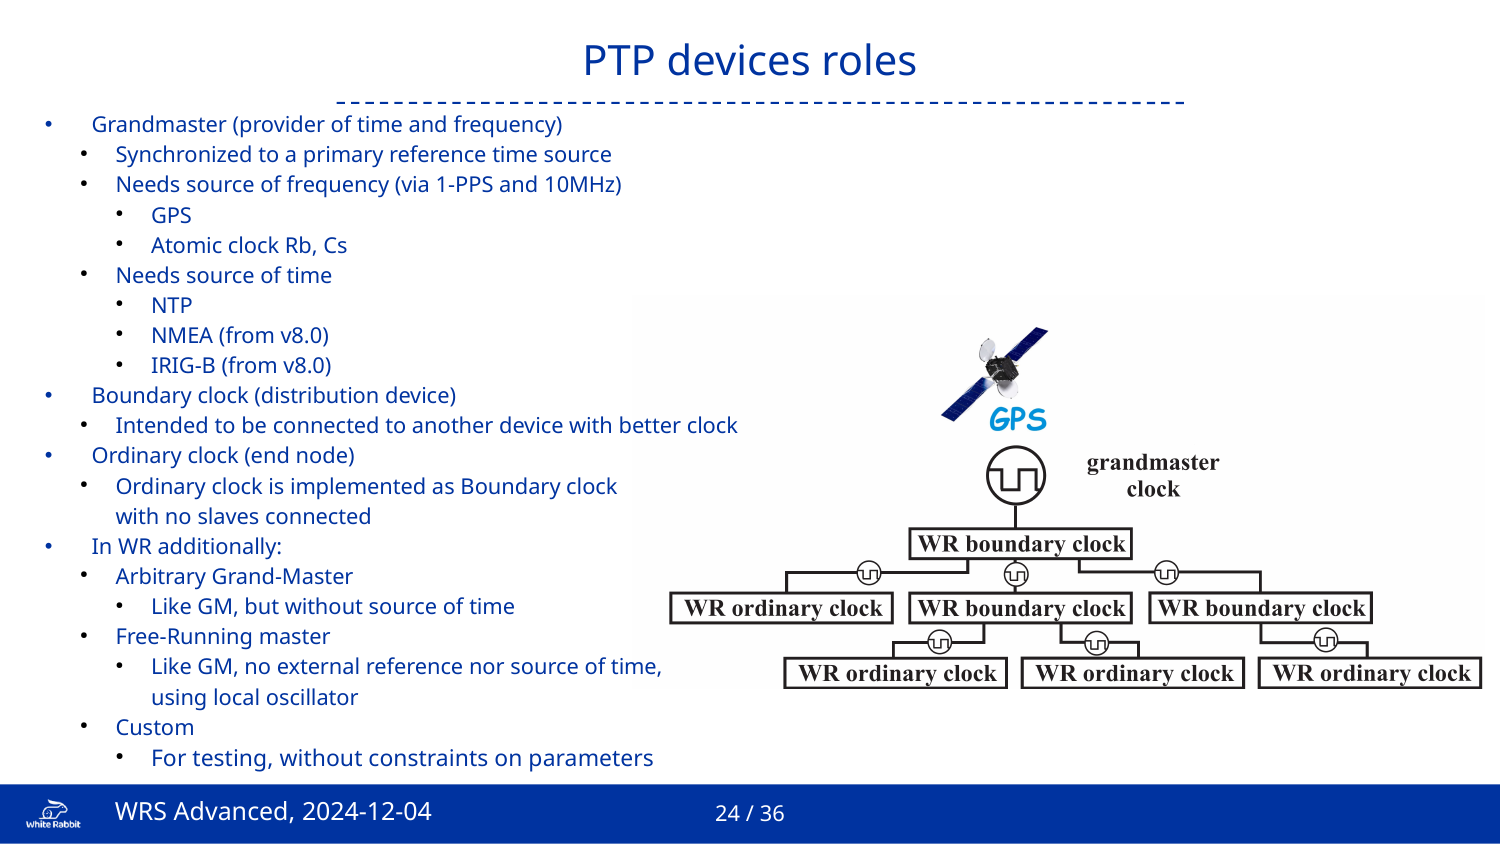

# PTP devices roles
Grandmaster (provider of time and frequency)
Synchronized to a primary reference time source
Needs source of frequency (via 1-PPS and 10MHz)
GPS
Atomic clock Rb, Cs
Needs source of time
NTP
NMEA (from v8.0)
IRIG-B (from v8.0)
Boundary clock (distribution device)
Intended to be connected to another device with better clock
Ordinary clock (end node)
Ordinary clock is implemented as Boundary clock
with no slaves connected
In WR additionally:
Arbitrary Grand-Master
Like GM, but without source of time
Free-Running master
Like GM, no external reference nor source of time,
using local oscillator
Custom
For testing, without constraints on parameters
WRS Advanced, 2024-12-04